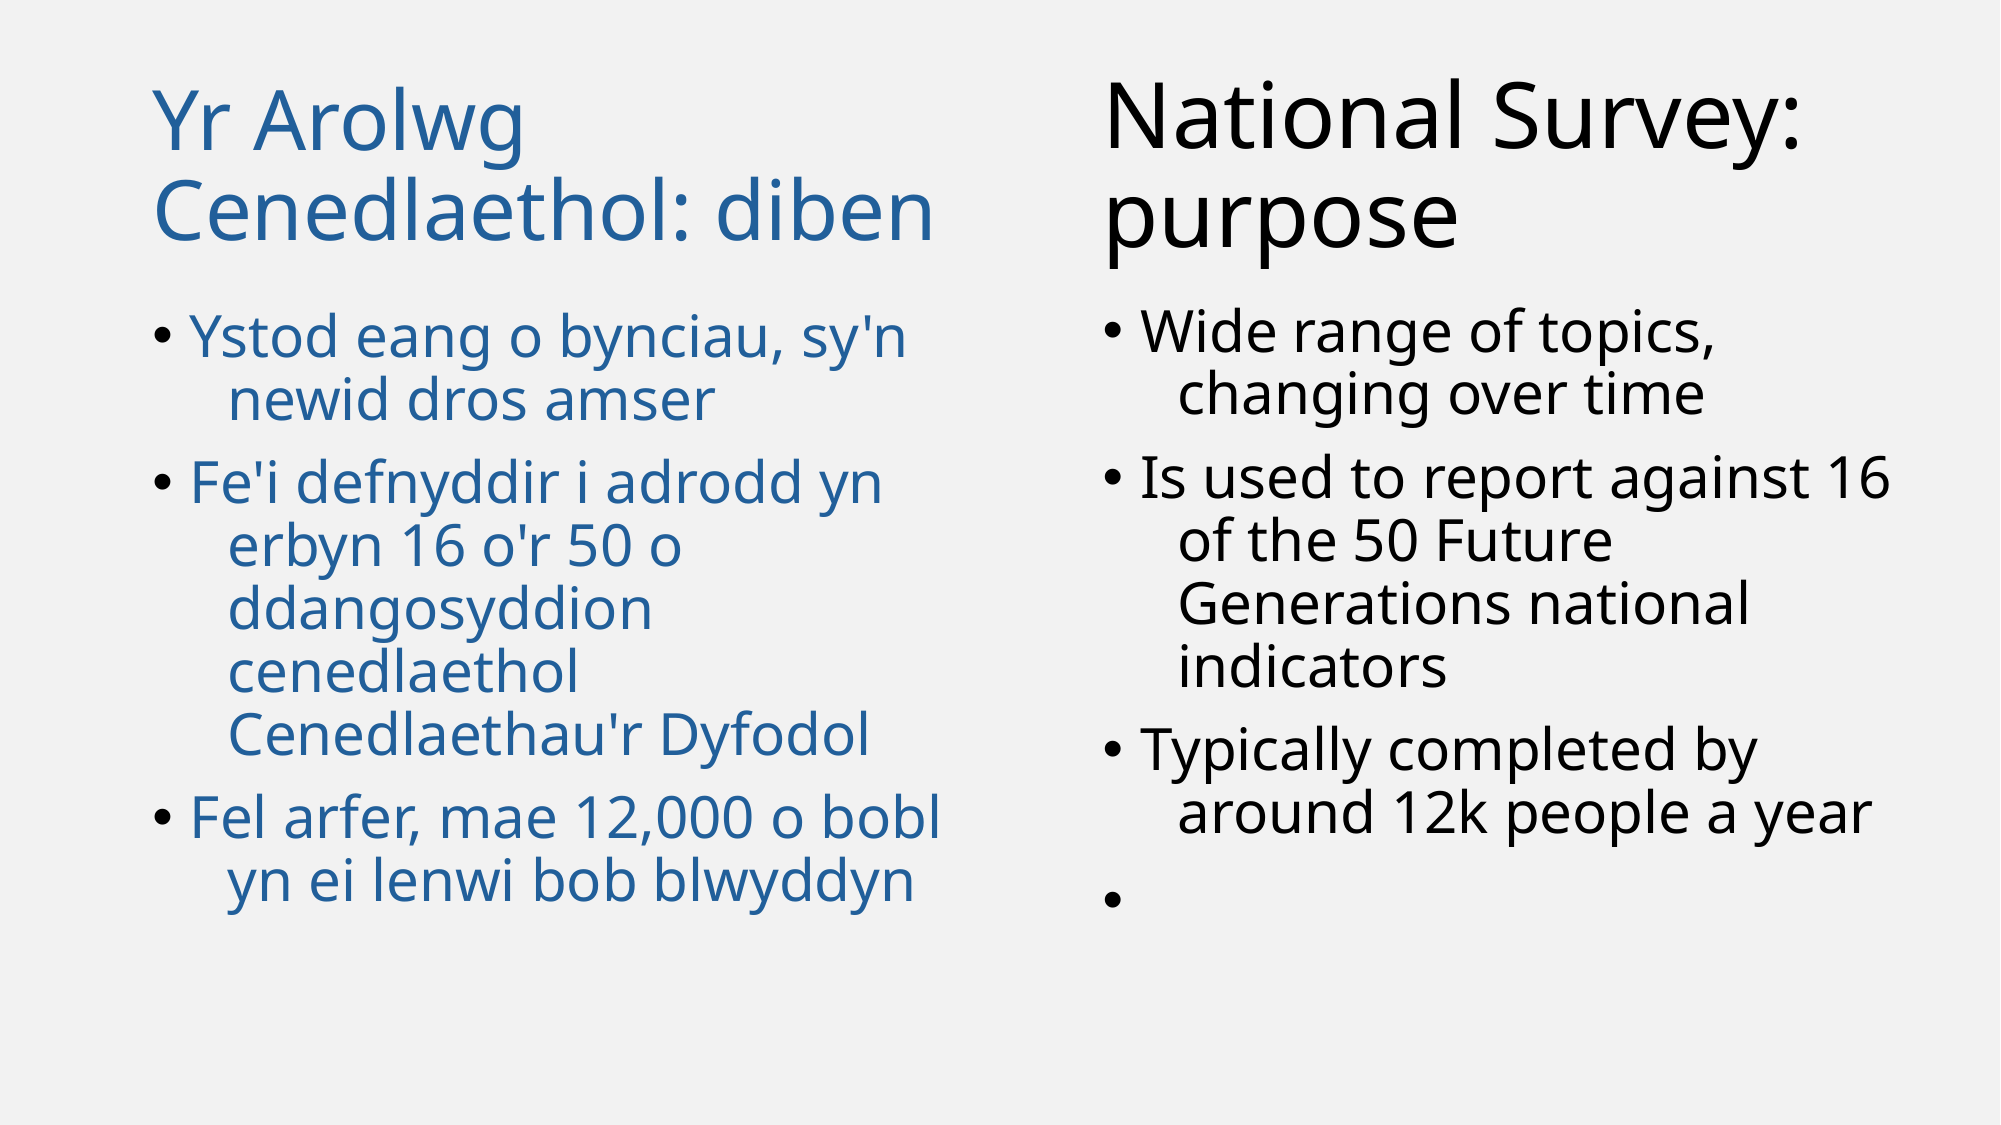

Yr Arolwg Cenedlaethol: diben
# National Survey: purpose
Wide range of topics, changing over time
Is used to report against 16 of the 50 Future Generations national indicators
Typically completed by around 12k people a year
Ystod eang o bynciau, sy'n newid dros amser
Fe'i defnyddir i adrodd yn erbyn 16 o'r 50 o ddangosyddion cenedlaethol Cenedlaethau'r Dyfodol
Fel arfer, mae 12,000 o bobl yn ei lenwi bob blwyddyn